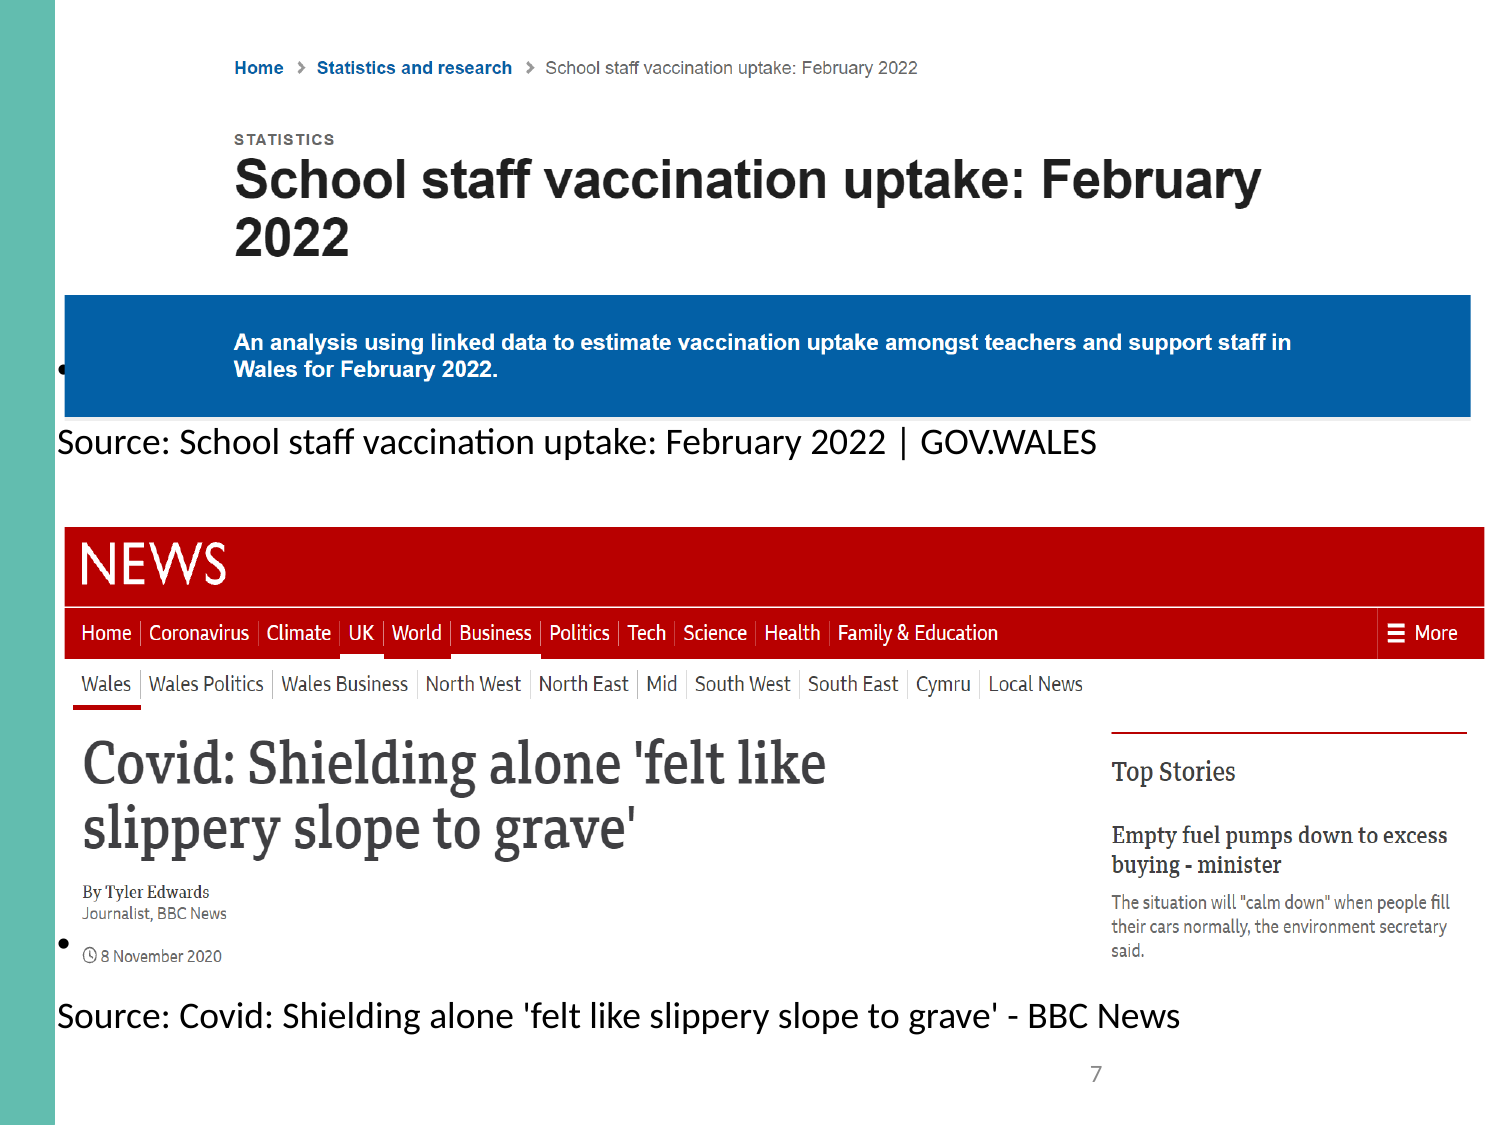

Source: School staff vaccination uptake: February 2022 | GOV.WALES
Source: Covid: Shielding alone 'felt like slippery slope to grave' - BBC News